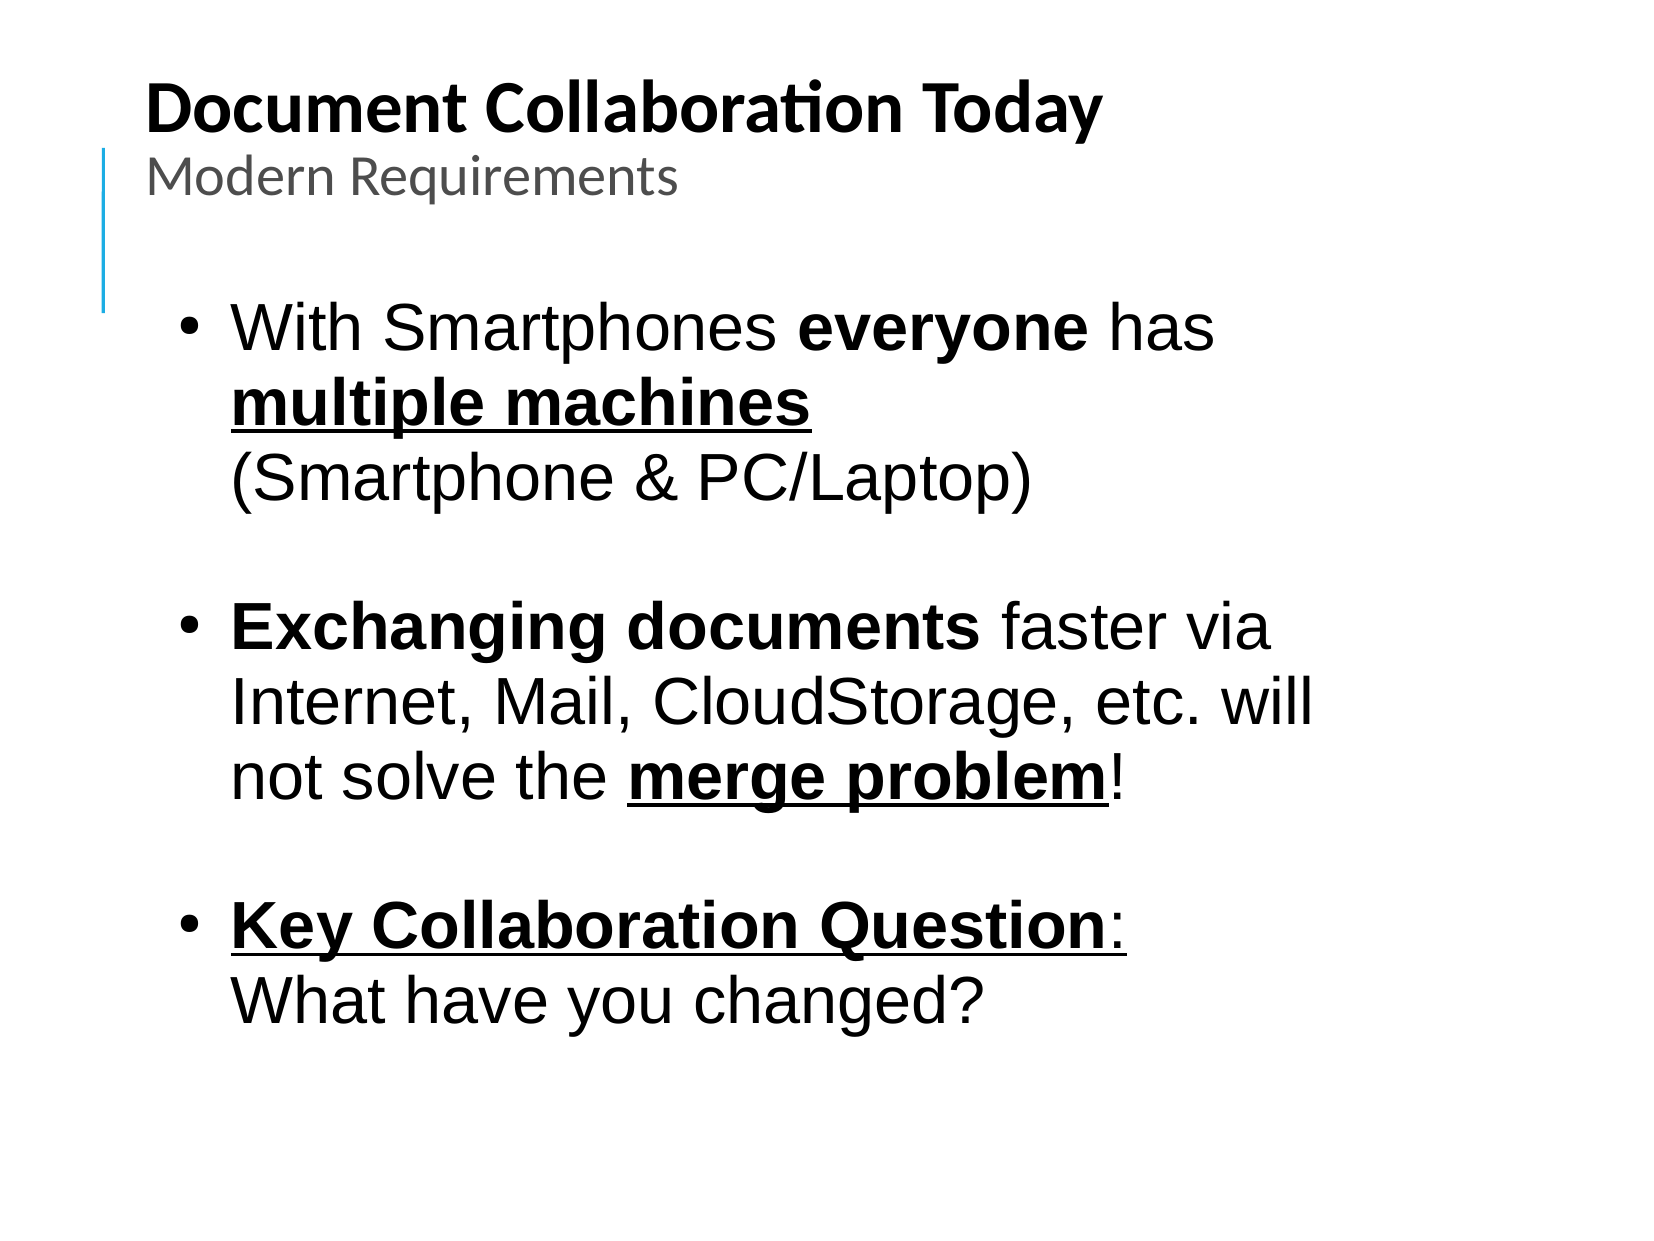

# Document Collaboration Today Modern Requirements
With Smartphones everyone has multiple machines
(Smartphone & PC/Laptop)
Exchanging documents faster via Internet, Mail, CloudStorage, etc. will
not solve the merge problem!
Key Collaboration Question:
What have you changed?